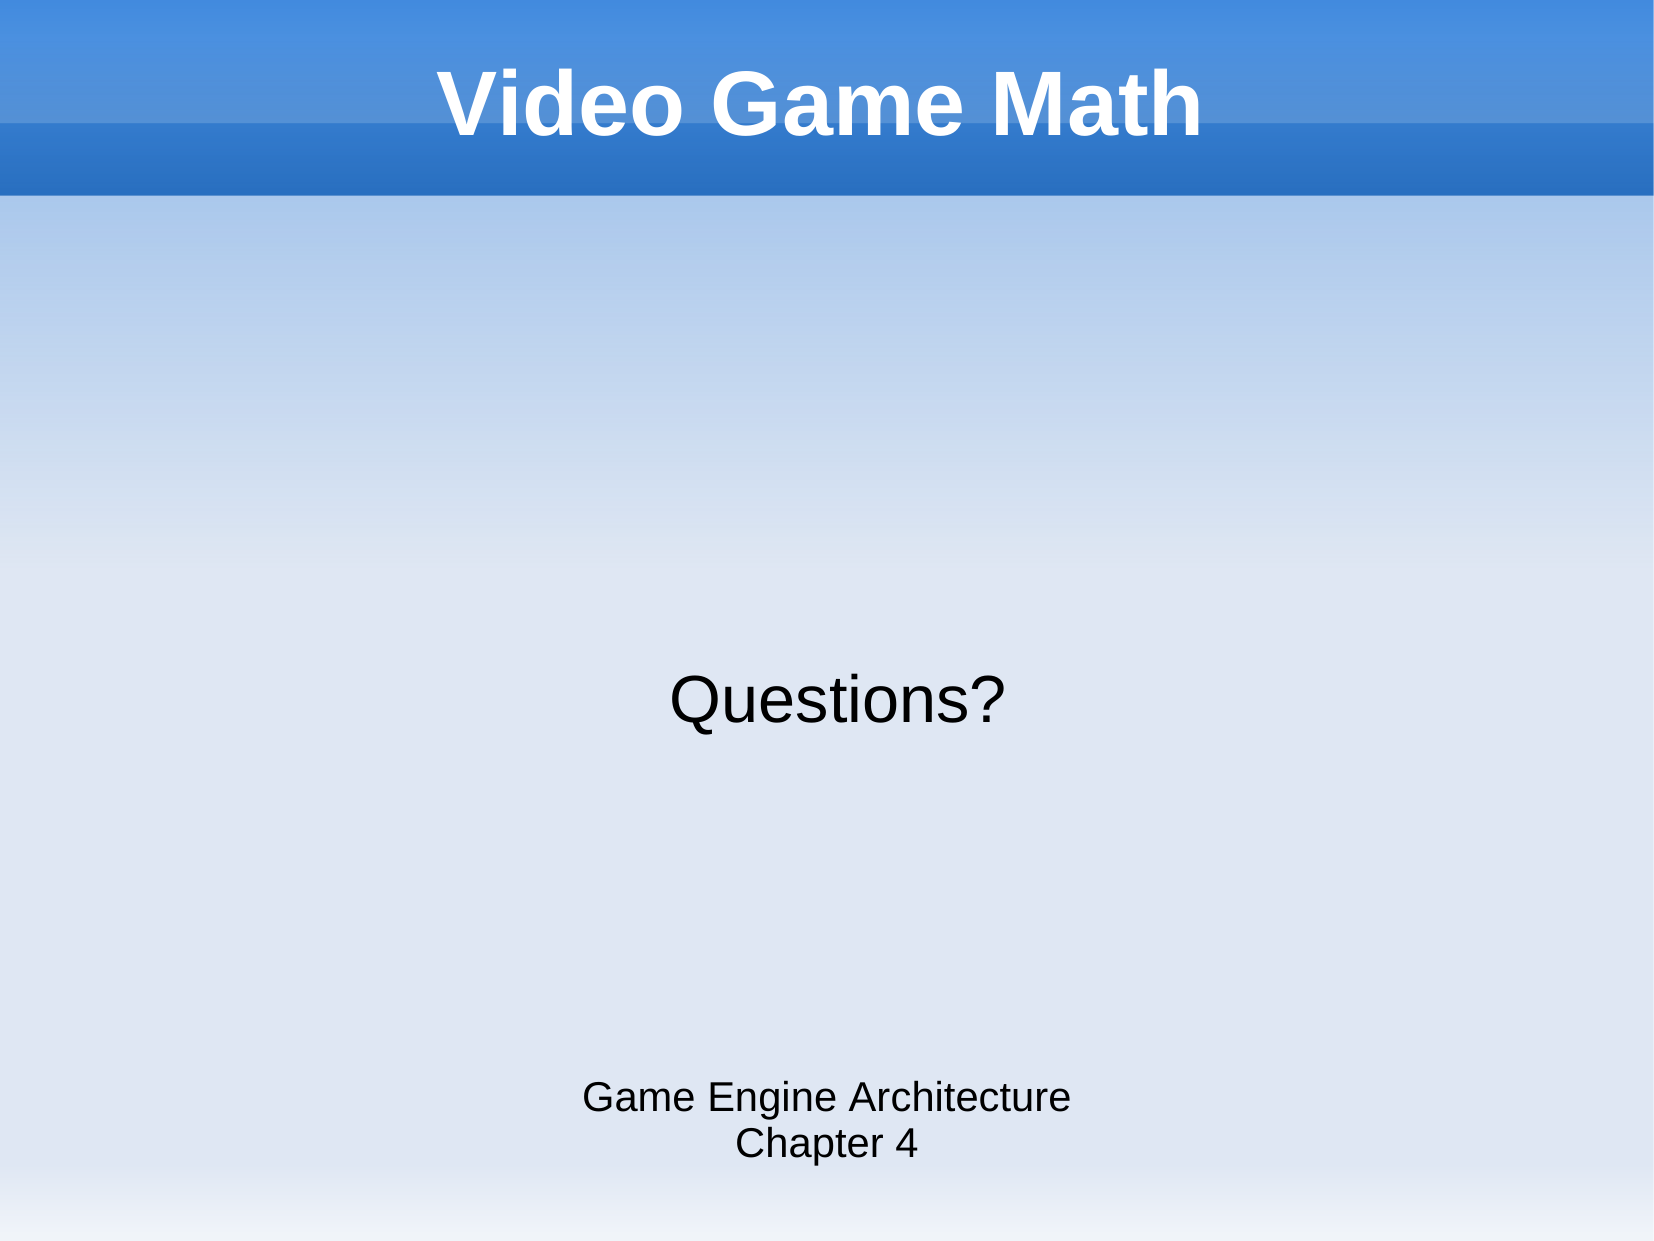

# Video Game Math
Questions?
Game Engine Architecture
Chapter 4